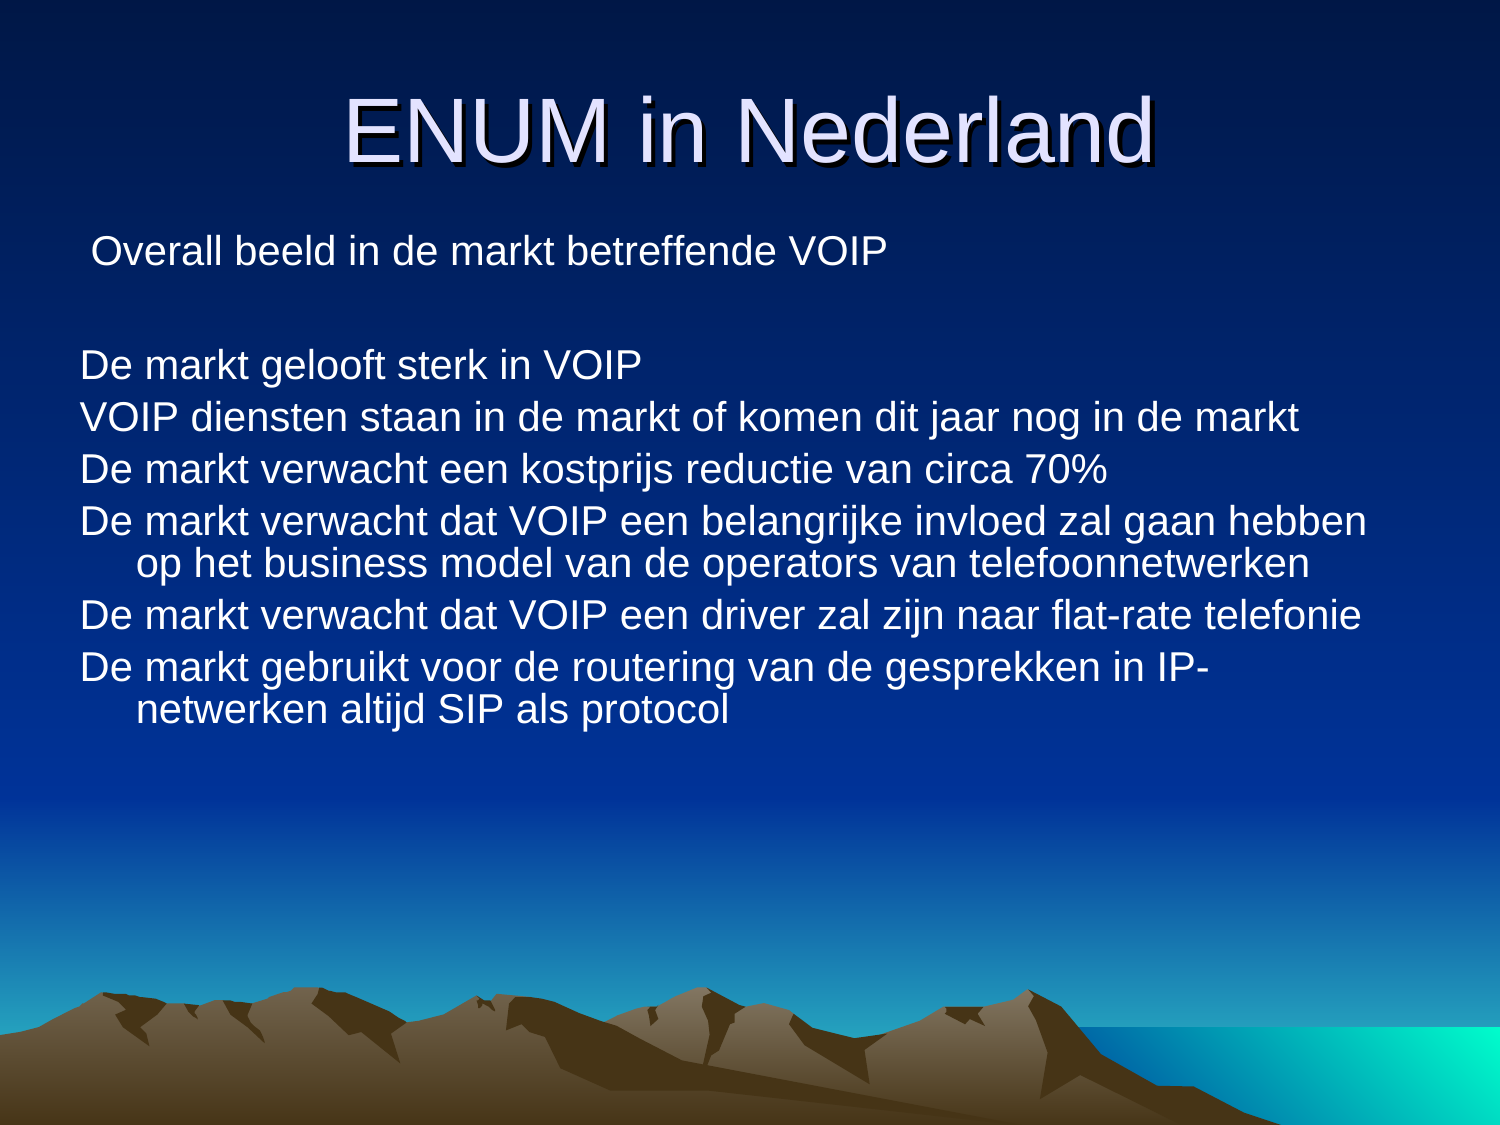

# ENUM in Nederland
Overall beeld in de markt betreffende VOIP
De markt gelooft sterk in VOIP
VOIP diensten staan in de markt of komen dit jaar nog in de markt
De markt verwacht een kostprijs reductie van circa 70%
De markt verwacht dat VOIP een belangrijke invloed zal gaan hebben op het business model van de operators van telefoonnetwerken
De markt verwacht dat VOIP een driver zal zijn naar flat-rate telefonie
De markt gebruikt voor de routering van de gesprekken in IP-netwerken altijd SIP als protocol